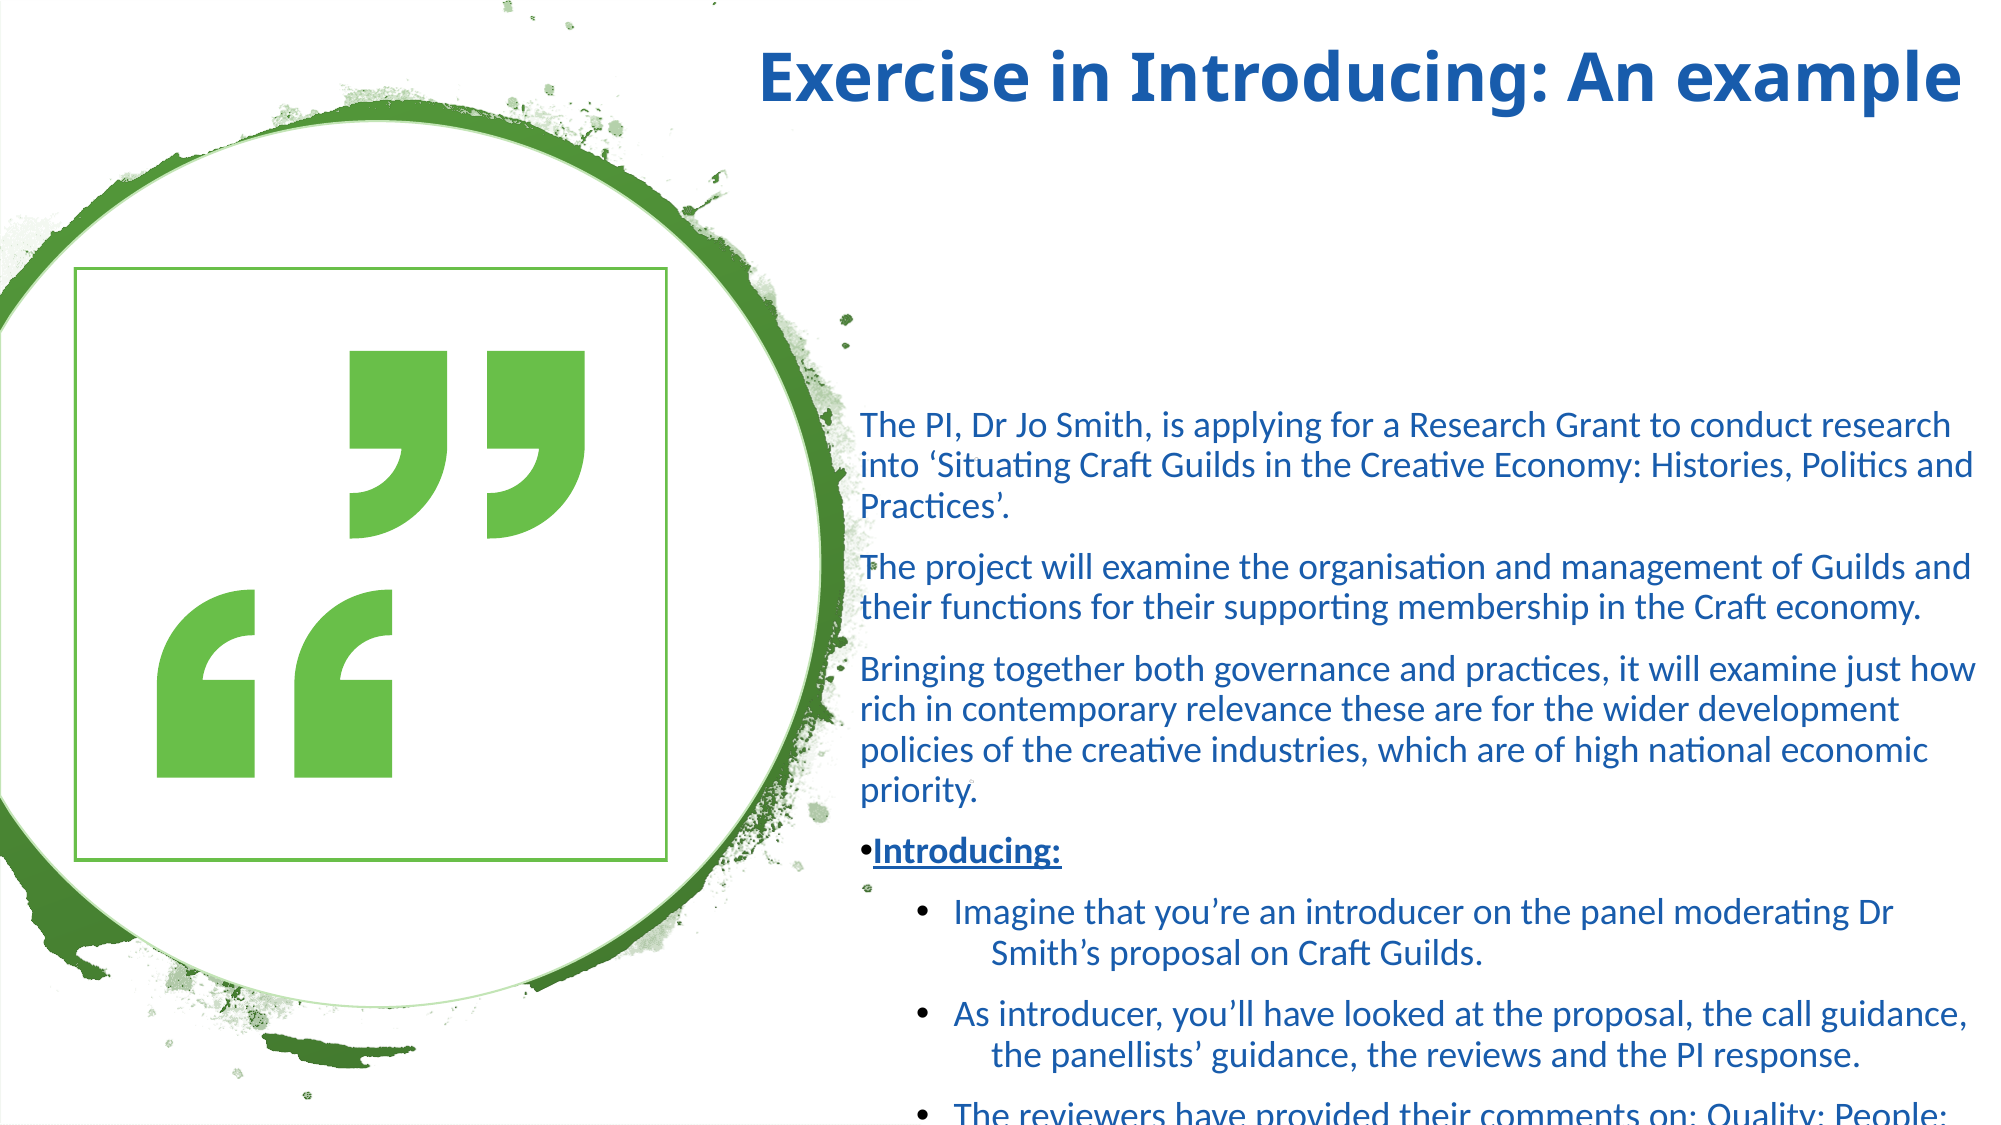

Exercise in Introducing: An example
The PI, Dr Jo Smith, is applying for a Research Grant to conduct research into ‘Situating Craft Guilds in the Creative Economy: Histories, Politics and Practices’.
The project will examine the organisation and management of Guilds and their functions for their supporting membership in the Craft economy.
Bringing together both governance and practices, it will examine just how rich in contemporary relevance these are for the wider development policies of the creative industries, which are of high national economic priority.
Introducing:
Imagine that you’re an introducer on the panel moderating Dr Smith’s proposal on Craft Guilds.
As introducer, you’ll have looked at the proposal, the call guidance, the panellists’ guidance, the reviews and the PI response.
The reviewers have provided their comments on: Quality; People; Management; Value for Money; how well potentioal impact is being managed and Overall Assessment
As introducer, it’s your role to summarise the reviewers’ comments and give a grade, taking the PI response into consideration.